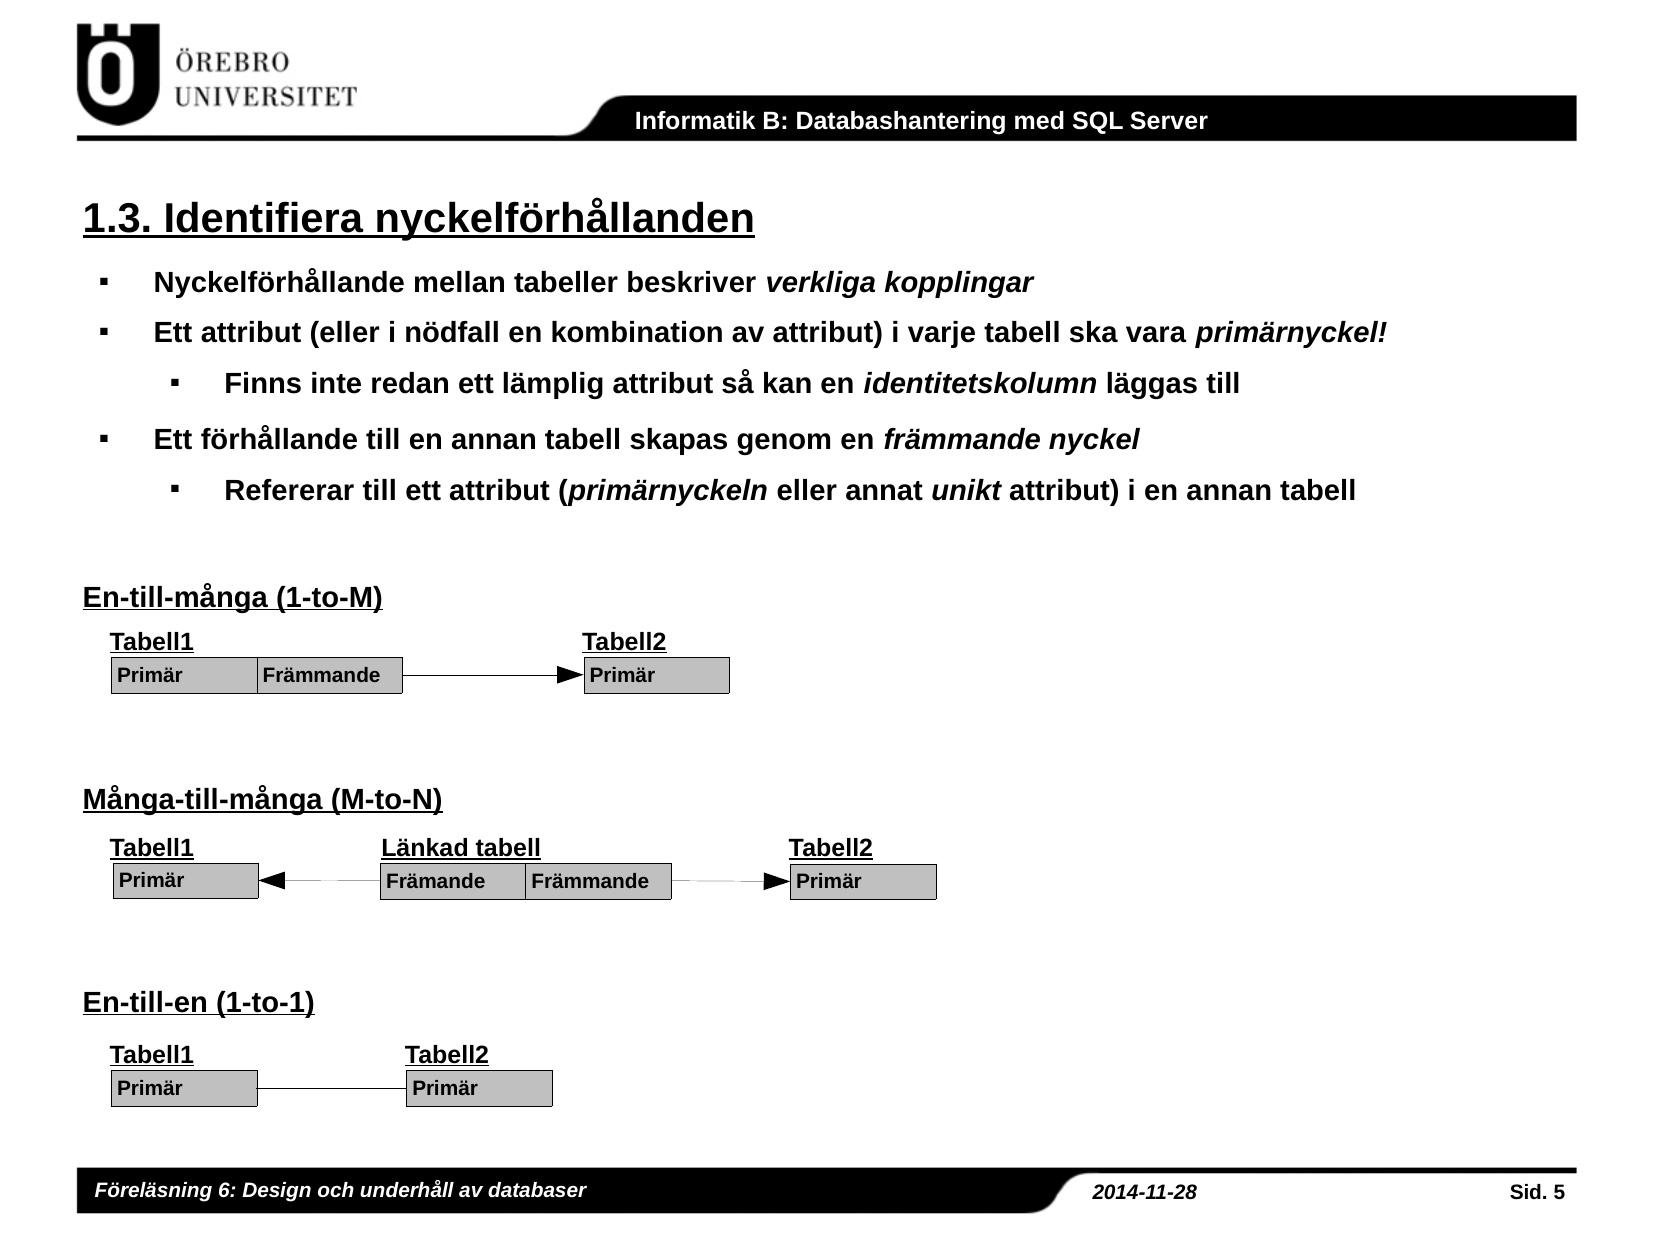

# 1.3. Identifiera nyckelförhållanden
Nyckelförhållande mellan tabeller beskriver verkliga kopplingar
Ett attribut (eller i nödfall en kombination av attribut) i varje tabell ska vara primärnyckel!
Finns inte redan ett lämplig attribut så kan en identitetskolumn läggas till
Ett förhållande till en annan tabell skapas genom en främmande nyckel
Refererar till ett attribut (primärnyckeln eller annat unikt attribut) i en annan tabell
En-till-många (1-to-M)
Många-till-många (M-to-N)
En-till-en (1-to-1)
Tabell1
Tabell2
| Primär | Främmande |
| --- | --- |
| Primär |
| --- |
Tabell1
Länkad tabell
Tabell2
| Primär |
| --- |
| Främande | Främmande |
| --- | --- |
| Primär |
| --- |
Tabell1
Tabell2
| Primär |
| --- |
| Primär |
| --- |
Föreläsning 6: Design och underhåll av databaser
2014-11-28
5